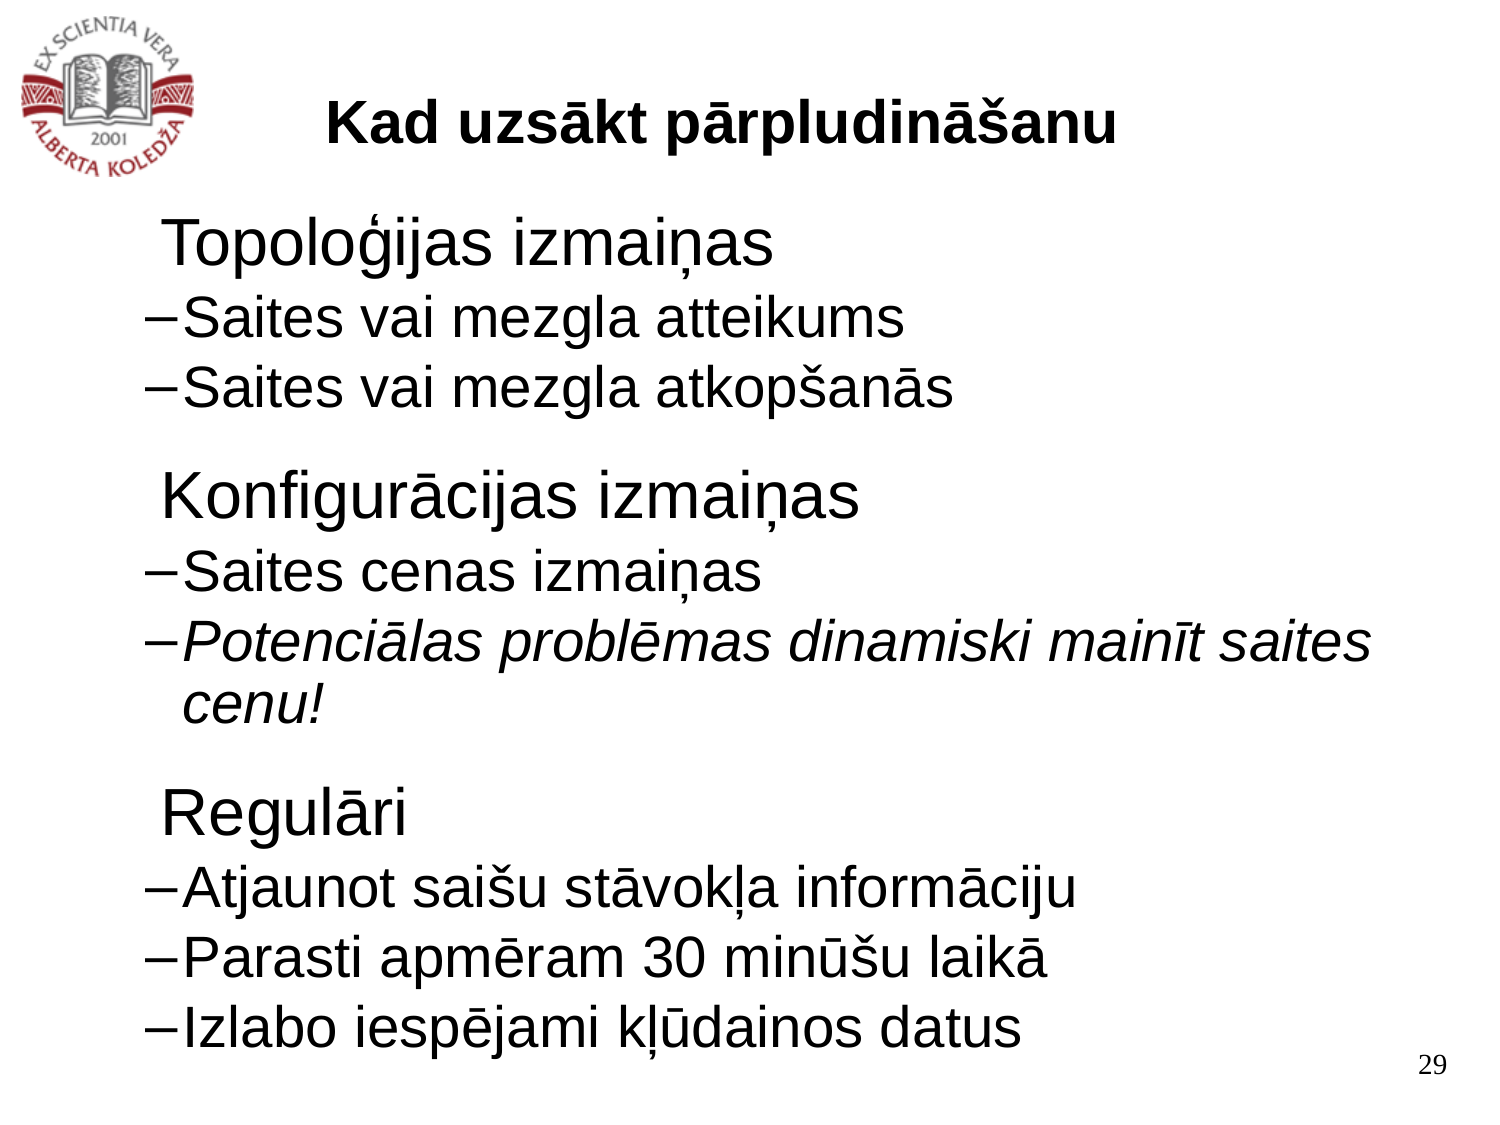

# Kad uzsākt pārpludināšanu
Topoloģijas izmaiņas
Saites vai mezgla atteikums
Saites vai mezgla atkopšanās
Konfigurācijas izmaiņas
Saites cenas izmaiņas
Potenciālas problēmas dinamiski mainīt saites cenu!
Regulāri
Atjaunot saišu stāvokļa informāciju
Parasti apmēram 30 minūšu laikā
Izlabo iespējami kļūdainos datus